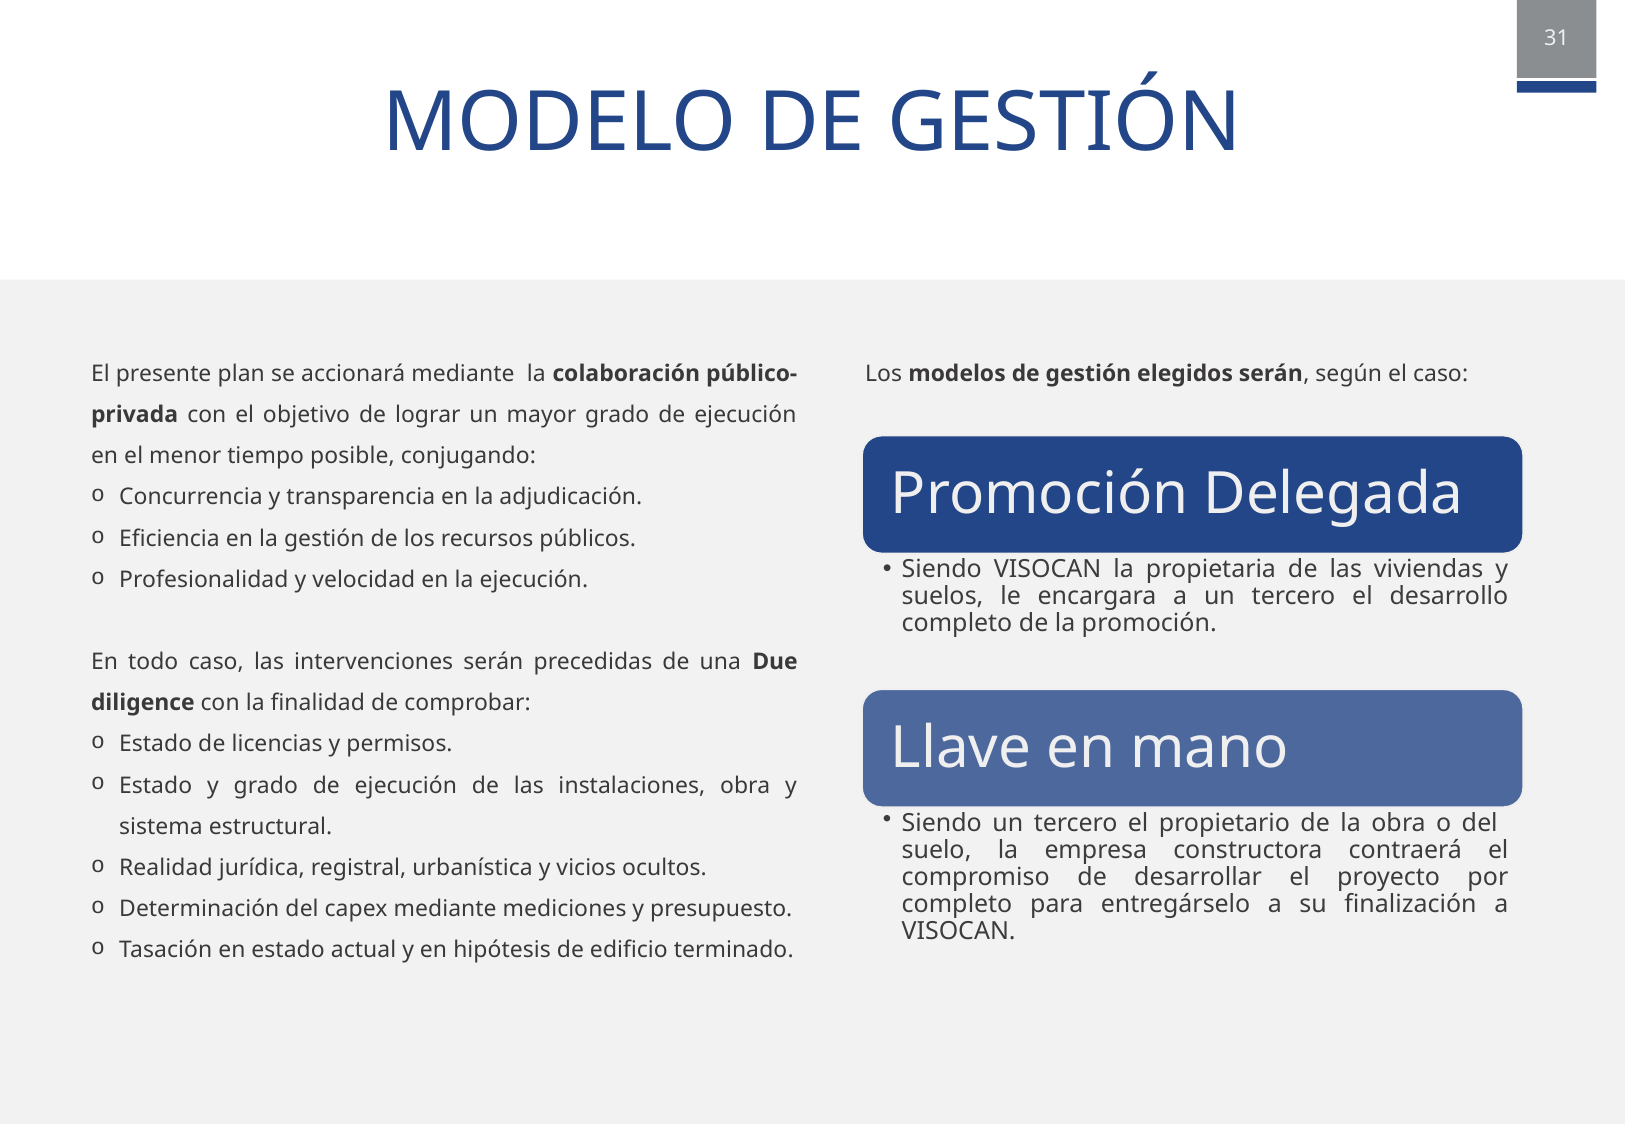

MODELO DE GESTIÓN
El presente plan se accionará mediante la colaboración público-privada con el objetivo de lograr un mayor grado de ejecución en el menor tiempo posible, conjugando:
Concurrencia y transparencia en la adjudicación.
Eficiencia en la gestión de los recursos públicos.
Profesionalidad y velocidad en la ejecución.
En todo caso, las intervenciones serán precedidas de una Due diligence con la finalidad de comprobar:
Estado de licencias y permisos.
Estado y grado de ejecución de las instalaciones, obra y sistema estructural.
Realidad jurídica, registral, urbanística y vicios ocultos.
Determinación del capex mediante mediciones y presupuesto.
Tasación en estado actual y en hipótesis de edificio terminado.
Los modelos de gestión elegidos serán, según el caso:
Promoción Delegada
Siendo VISOCAN la propietaria de las viviendas y suelos, le encargara a un tercero el desarrollo completo de la promoción.
Llave en mano
Siendo un tercero el propietario de la obra o del suelo, la empresa constructora contraerá el compromiso de desarrollar el proyecto por completo para entregárselo a su finalización a VISOCAN.